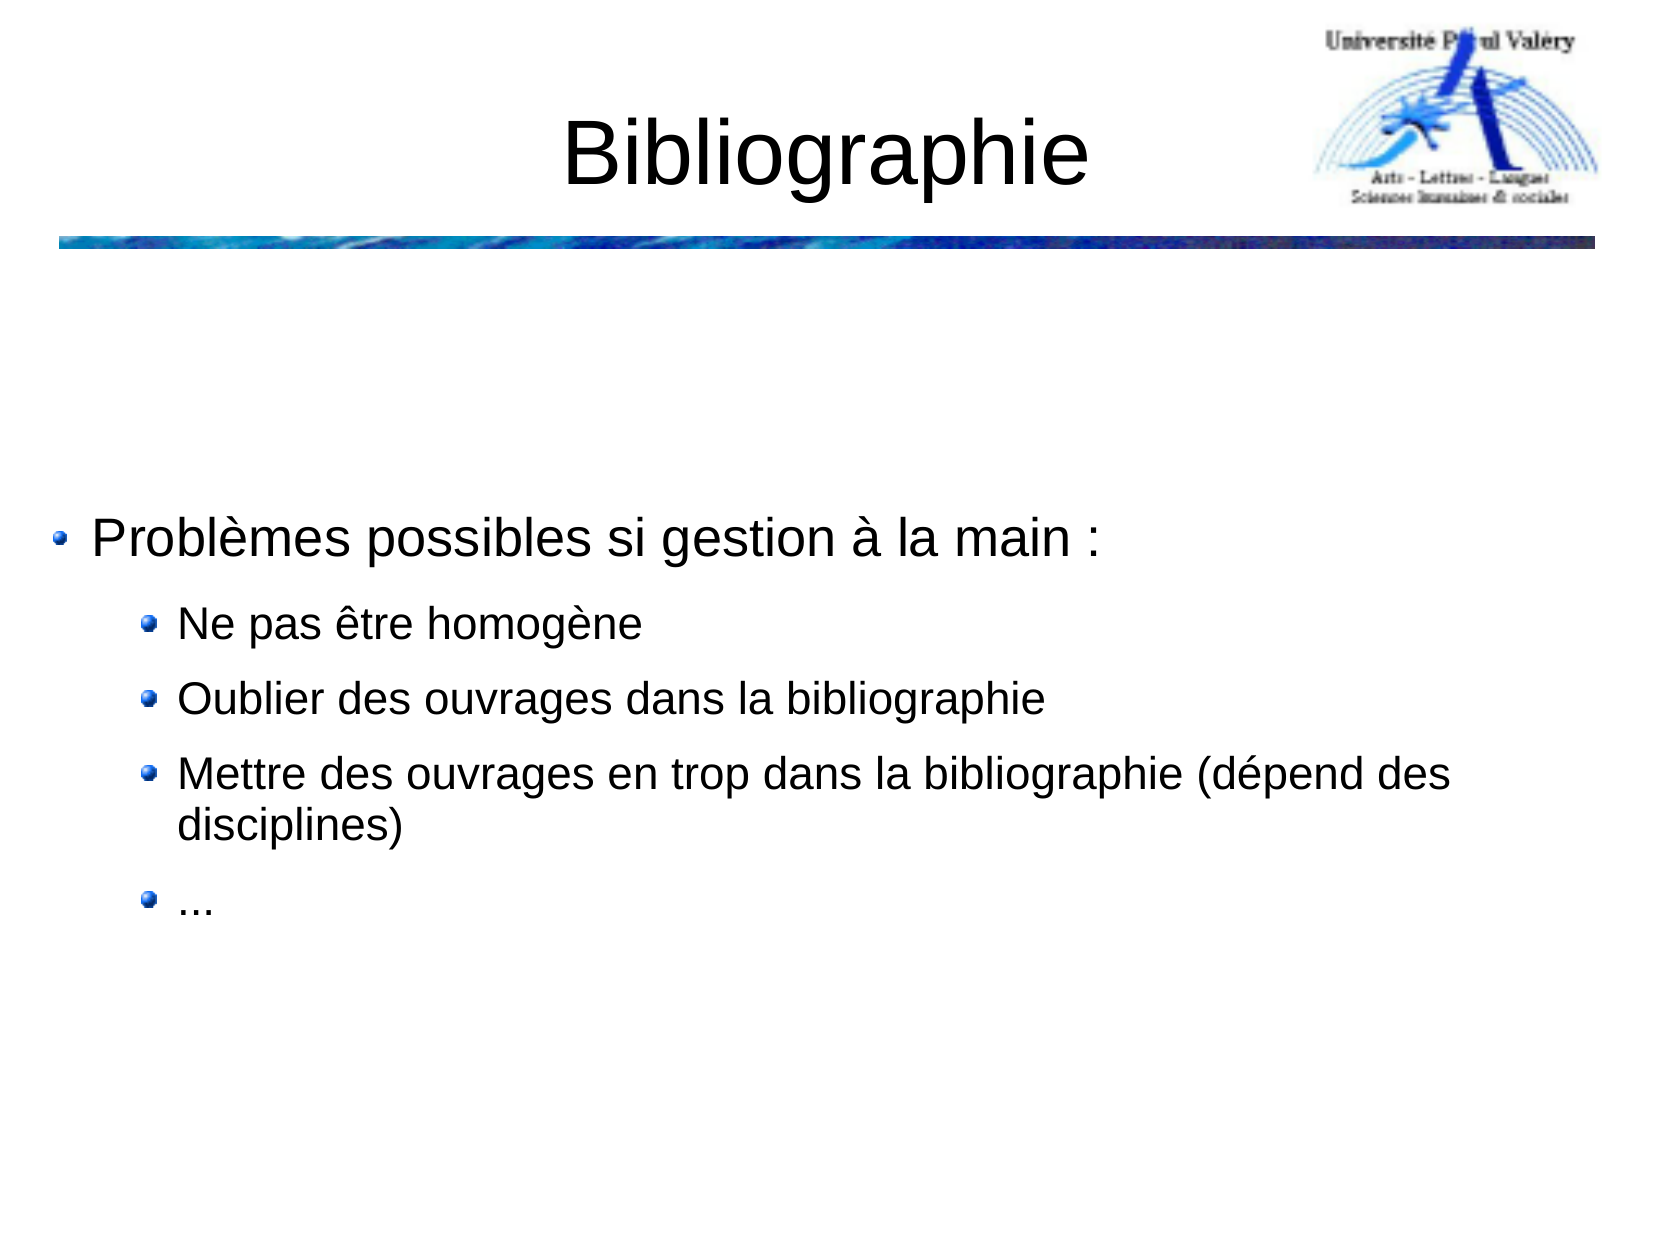

# Bibliographie
 Problèmes possibles si gestion à la main :
Ne pas être homogène
Oublier des ouvrages dans la bibliographie
Mettre des ouvrages en trop dans la bibliographie (dépend des disciplines)
...